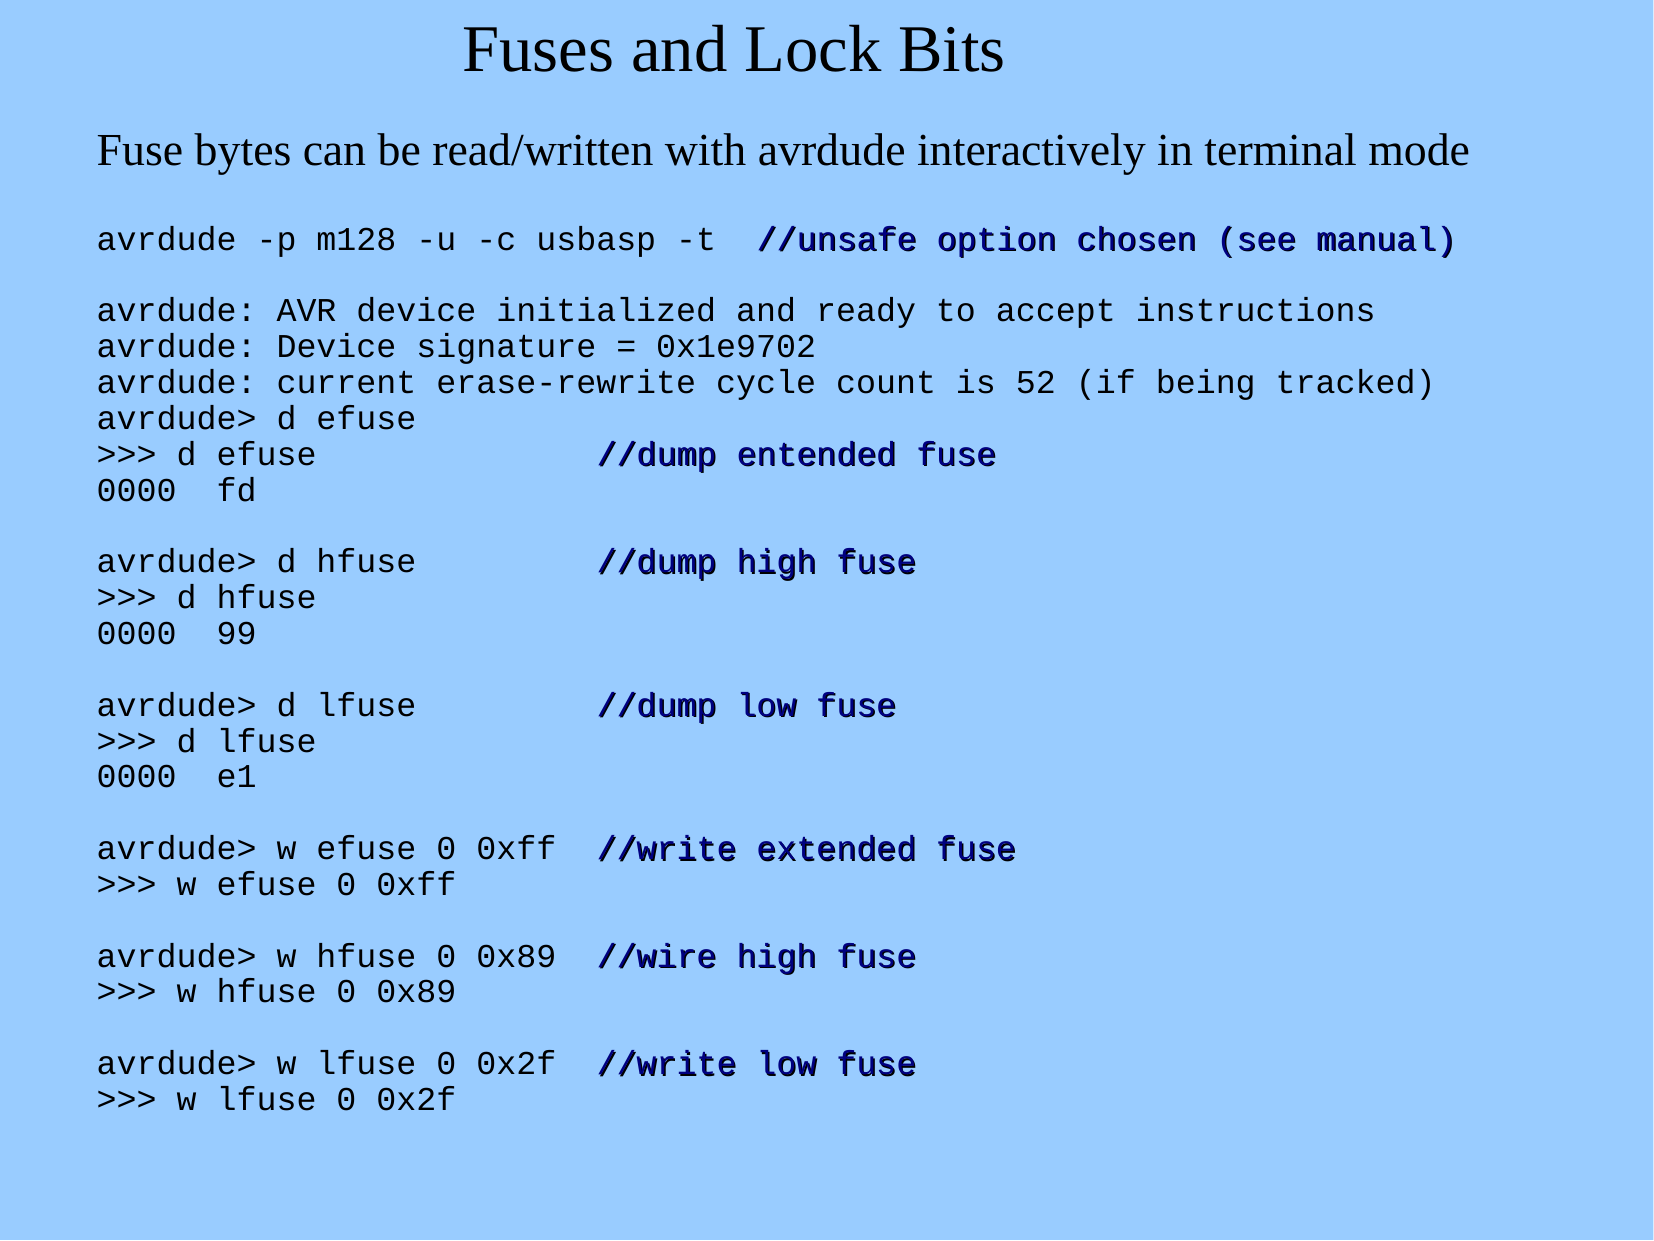

Fuses and Lock Bits
Fuse bytes can be read/written with avrdude interactively in terminal mode
avrdude -p m128 -u -c usbasp -t //unsafe option chosen (see manual)
avrdude: AVR device initialized and ready to accept instructions
avrdude: Device signature = 0x1e9702
avrdude: current erase-rewrite cycle count is 52 (if being tracked)
avrdude> d efuse
>>> d efuse //dump entended fuse
0000 fd
avrdude> d hfuse //dump high fuse
>>> d hfuse
0000 99
avrdude> d lfuse //dump low fuse
>>> d lfuse
0000 e1
avrdude> w efuse 0 0xff //write extended fuse
>>> w efuse 0 0xff
avrdude> w hfuse 0 0x89 //wire high fuse
>>> w hfuse 0 0x89
avrdude> w lfuse 0 0x2f //write low fuse
>>> w lfuse 0 0x2f